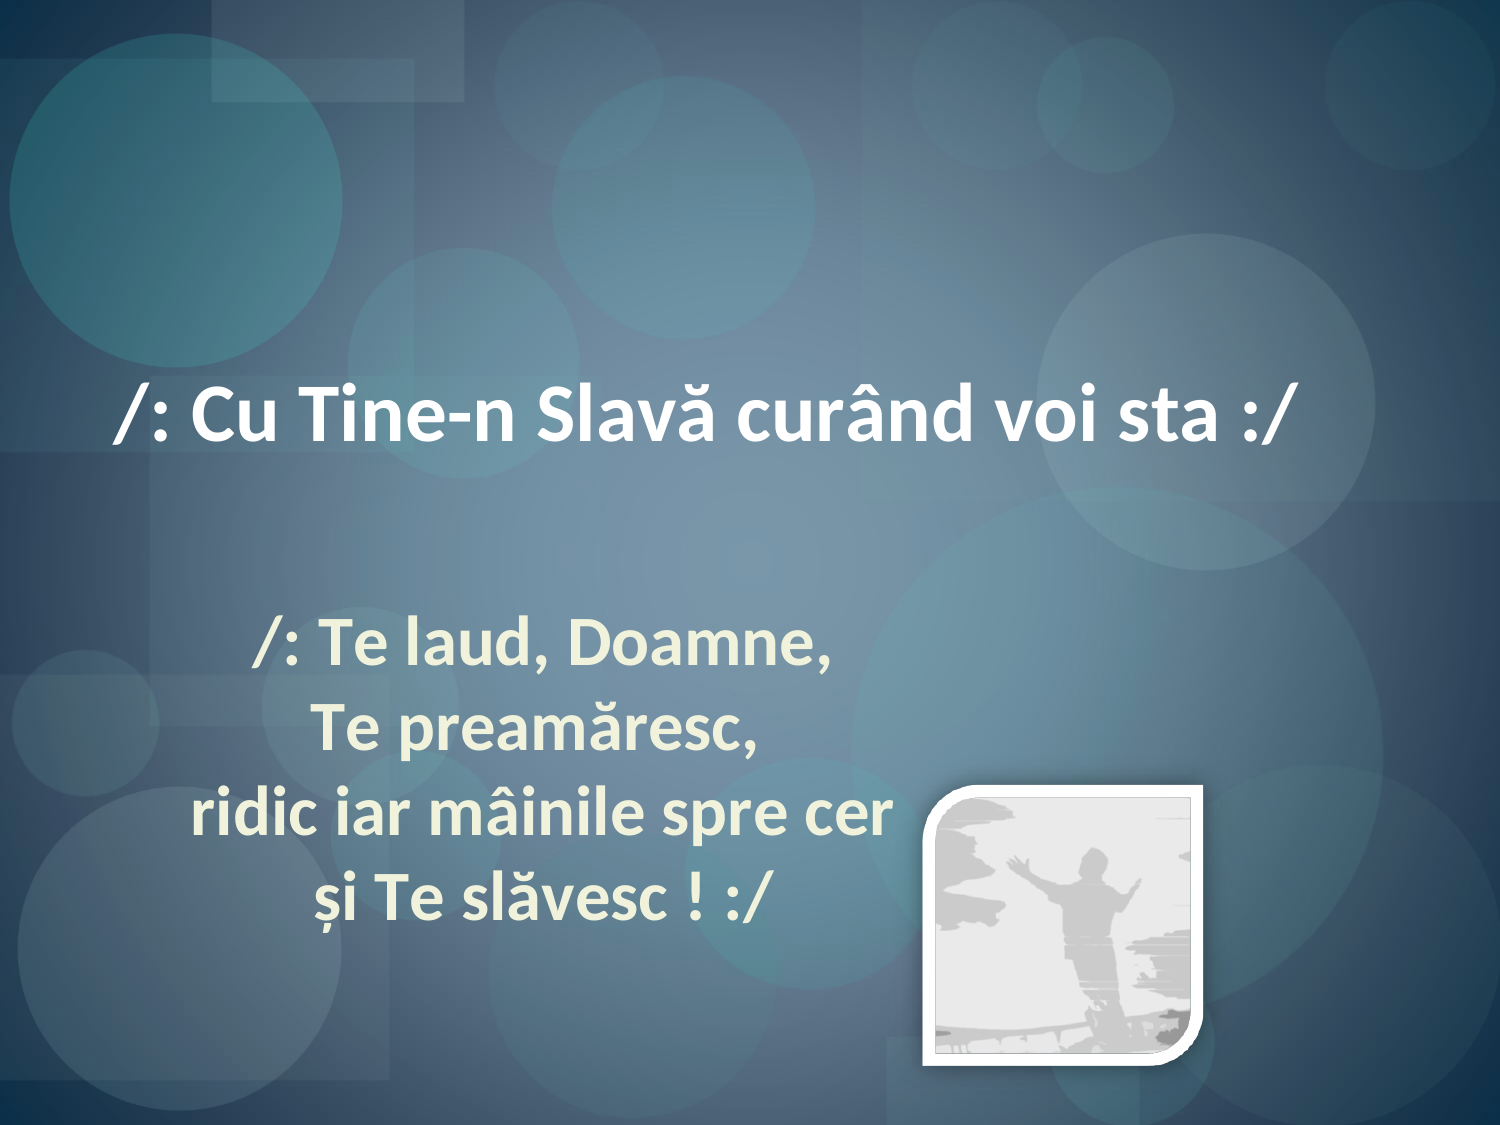

/: Cu Tine-n Slavă curând voi sta :/
/: Te laud, Doamne,
Te preamăresc,
ridic iar mâinile spre cer
şi Te slăvesc ! :/